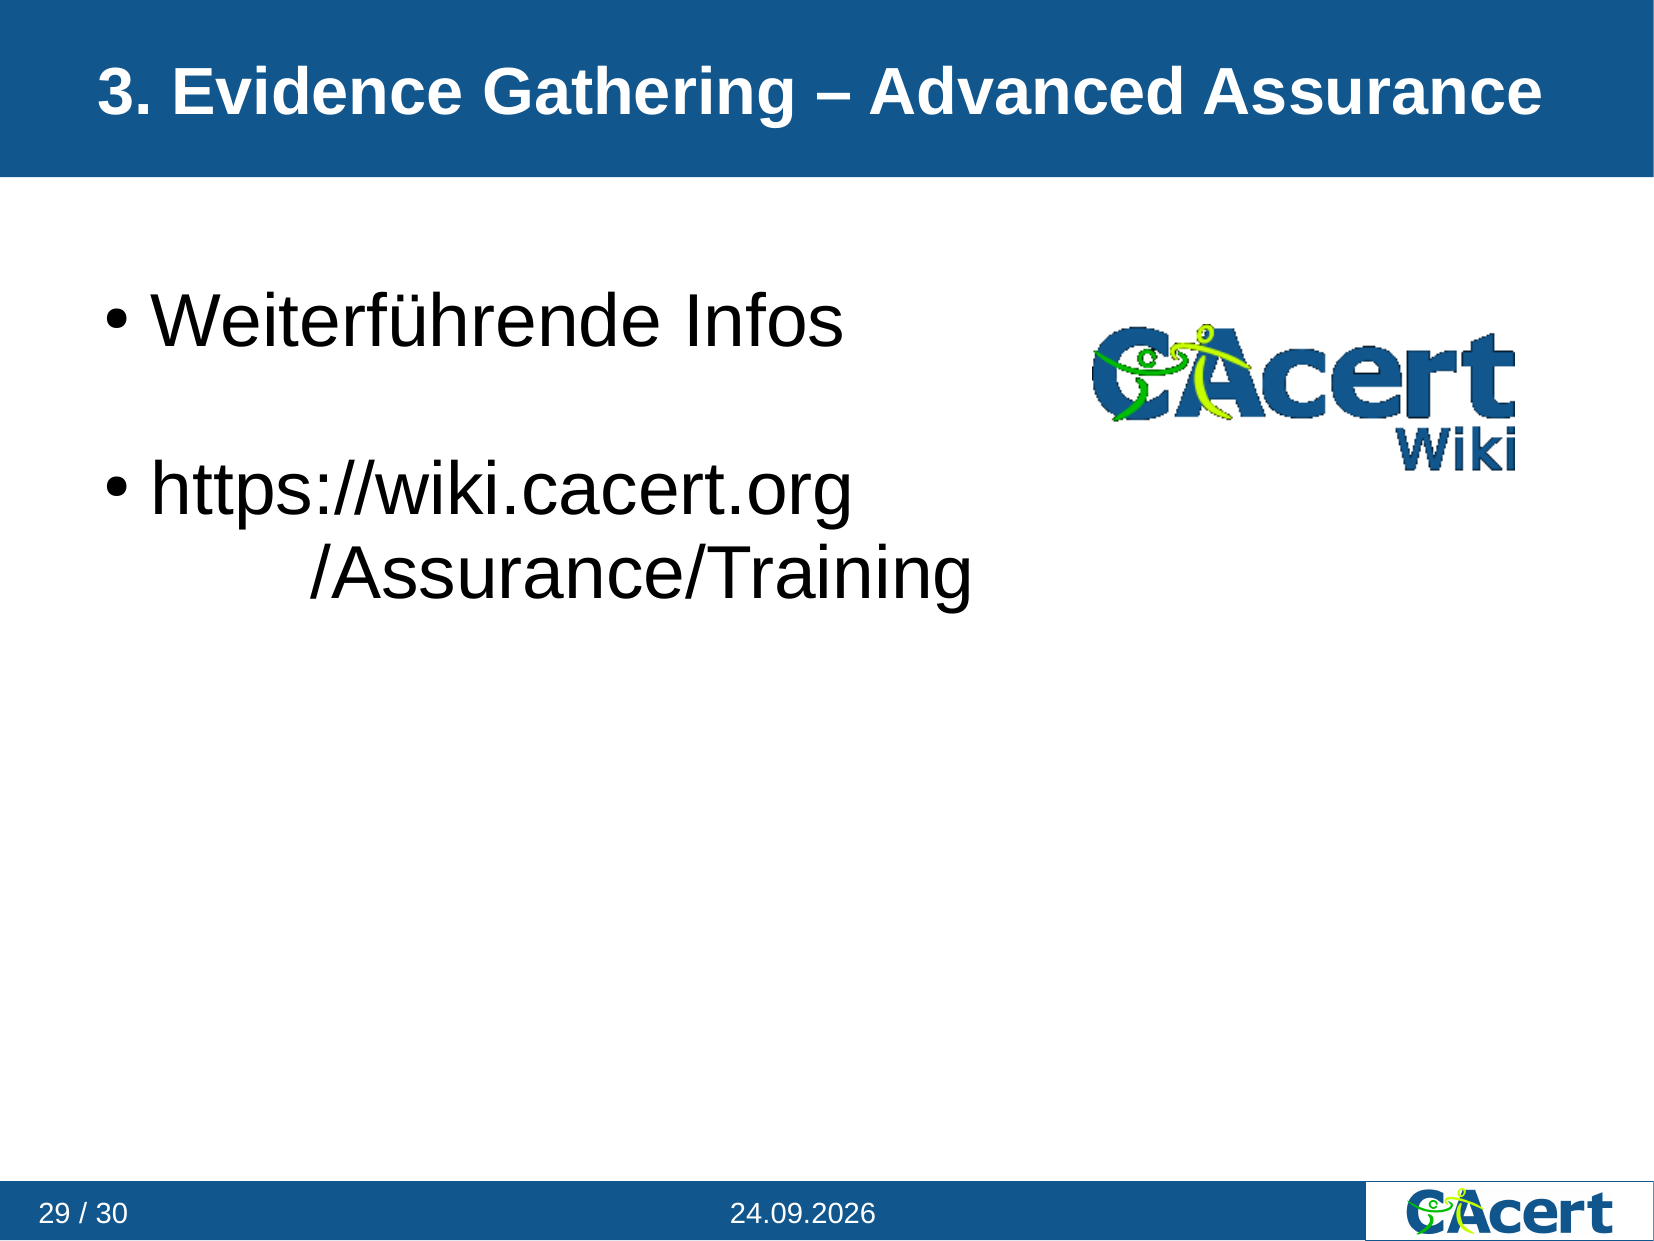

# 3. Evidence Gathering – Advanced Assurance
 Weiterführende Infos
 https://wiki.cacert.org
 /Assurance/Training